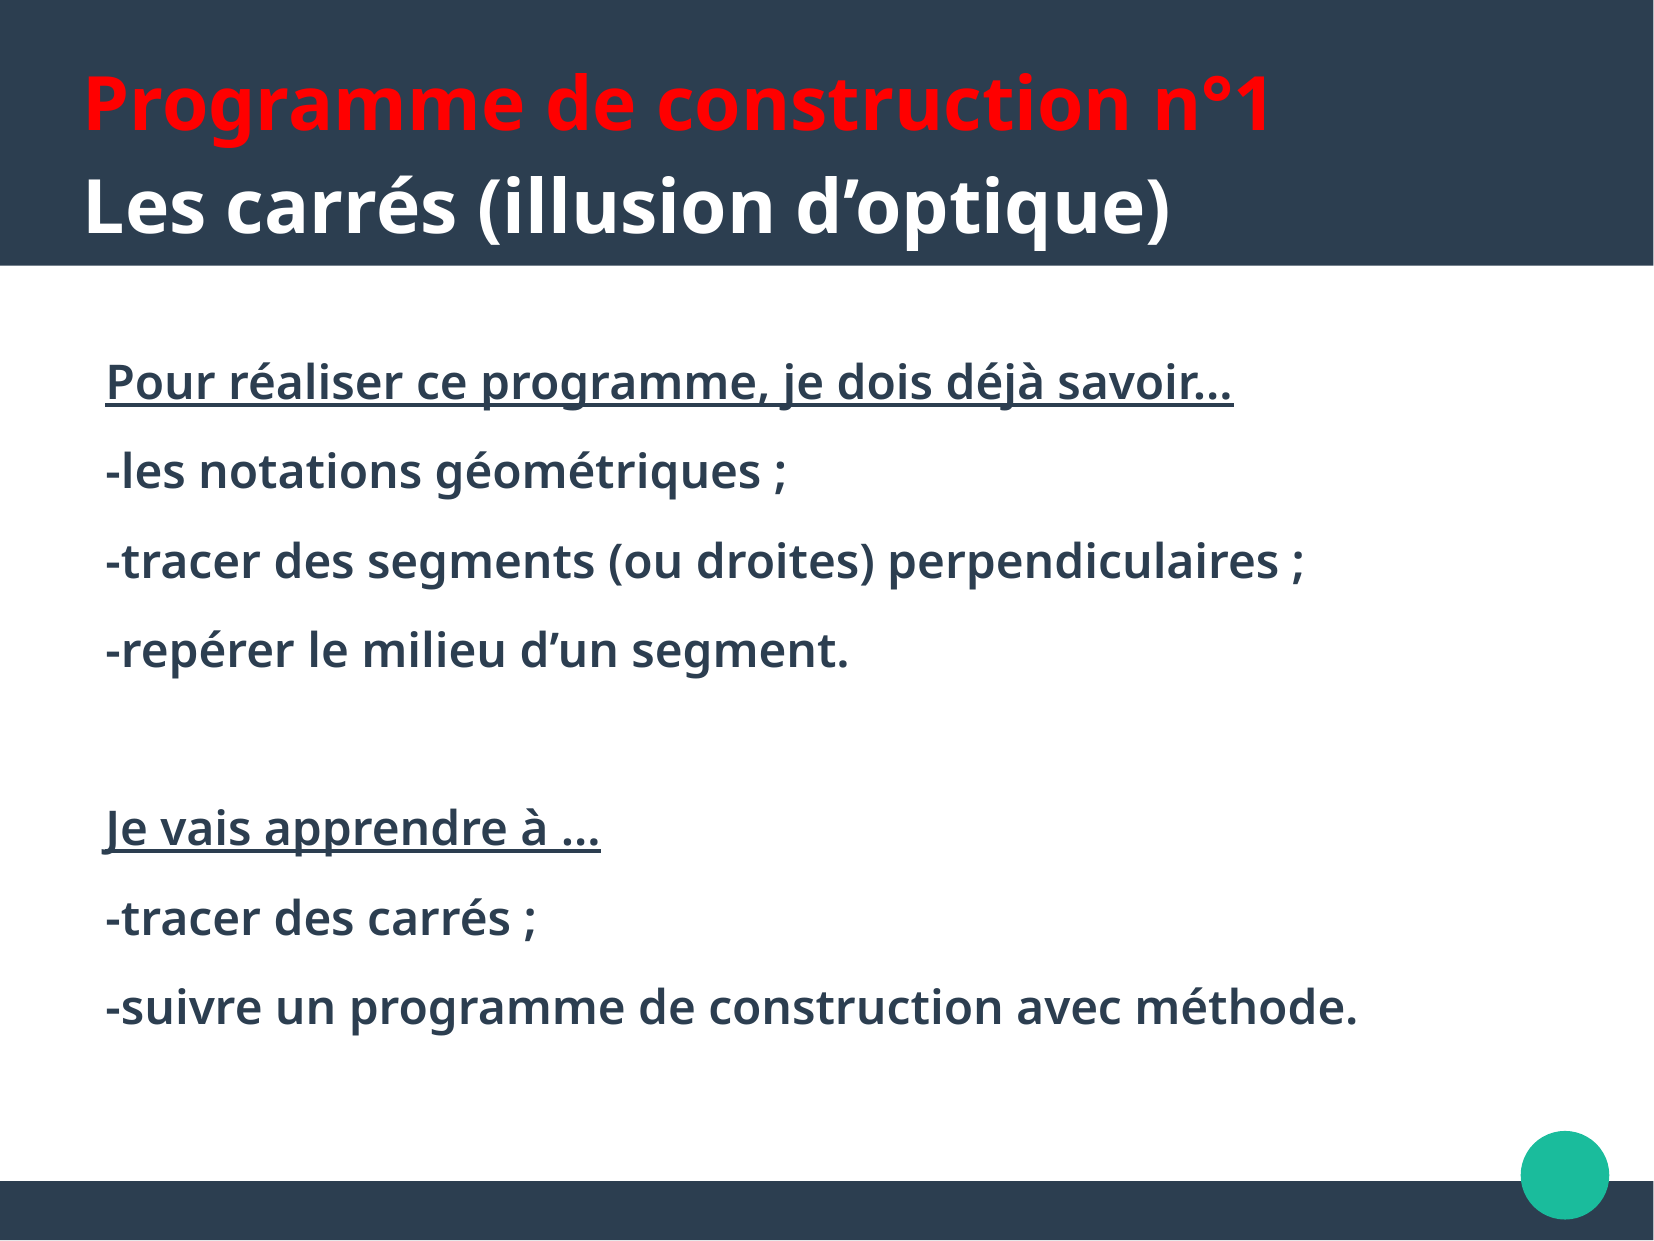

# Programme de construction n°1 Les carrés (illusion d’optique)
Pour réaliser ce programme, je dois déjà savoir…
-les notations géométriques ;
-tracer des segments (ou droites) perpendiculaires ;
-repérer le milieu d’un segment.
Je vais apprendre à …
-tracer des carrés ;
-suivre un programme de construction avec méthode.